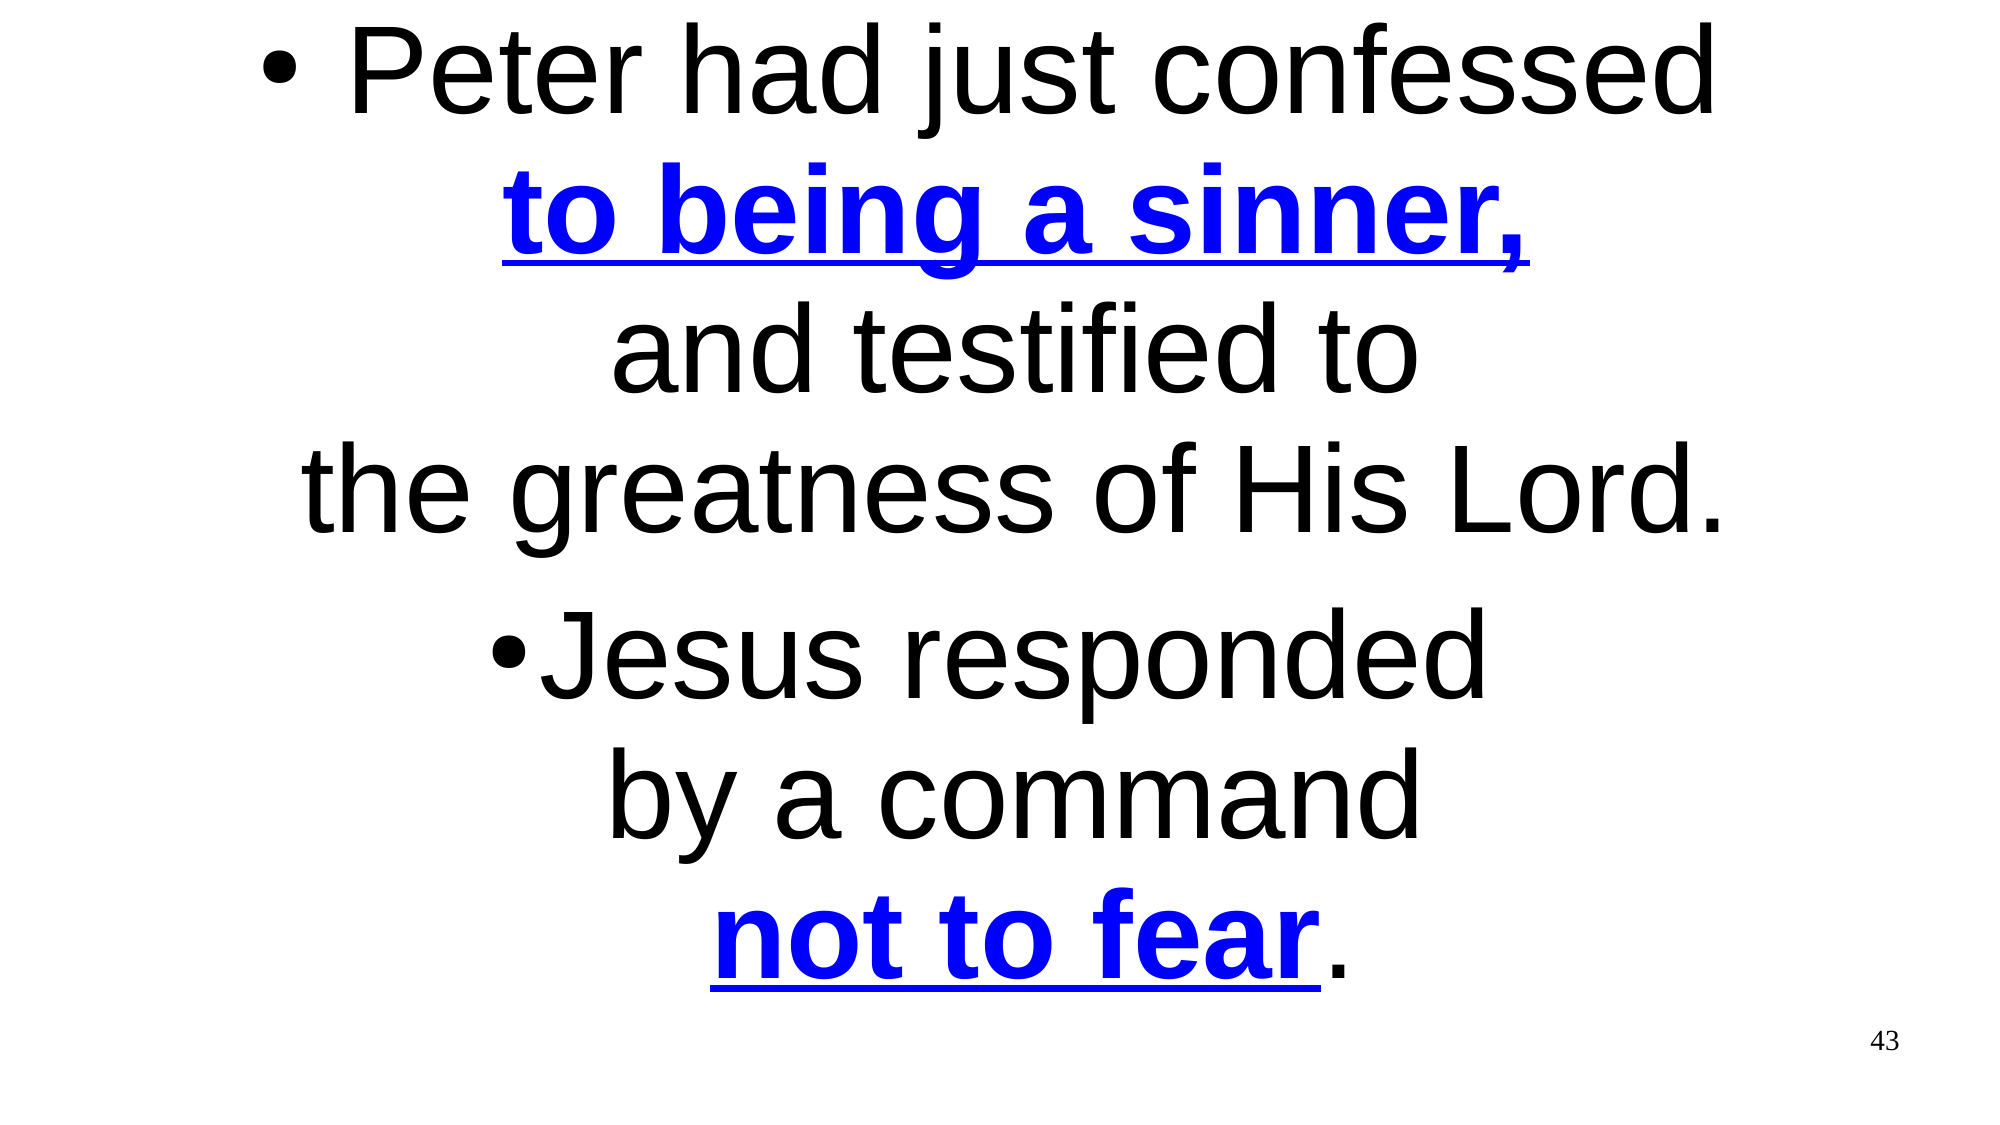

# Peter had just confessed to being a sinner, and testified to the greatness of His Lord.
Jesus responded
by a command
not to fear.
43